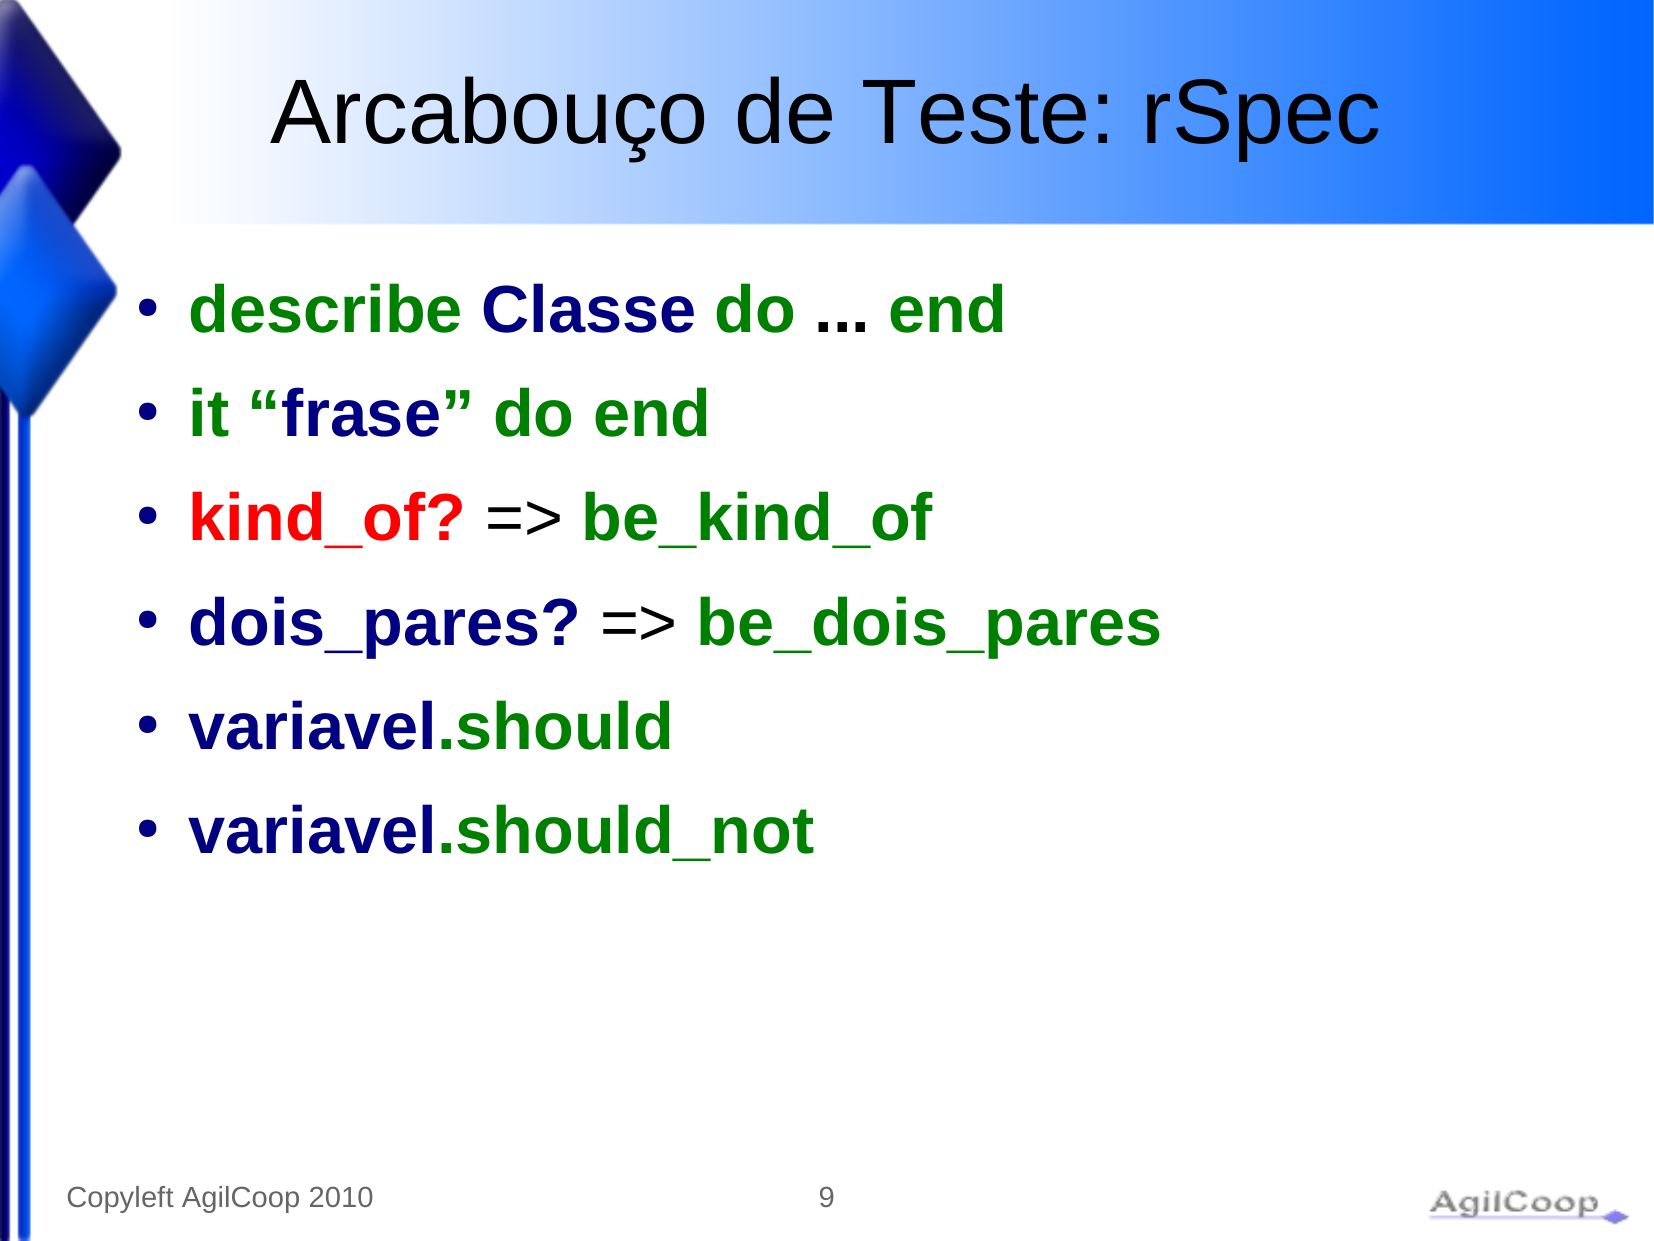

# Arcabouço de Teste: rSpec
describe Classe do ... end
it “frase” do end
kind_of? => be_kind_of
dois_pares? => be_dois_pares
variavel.should
variavel.should_not
Copyleft AgilCoop 2010
9